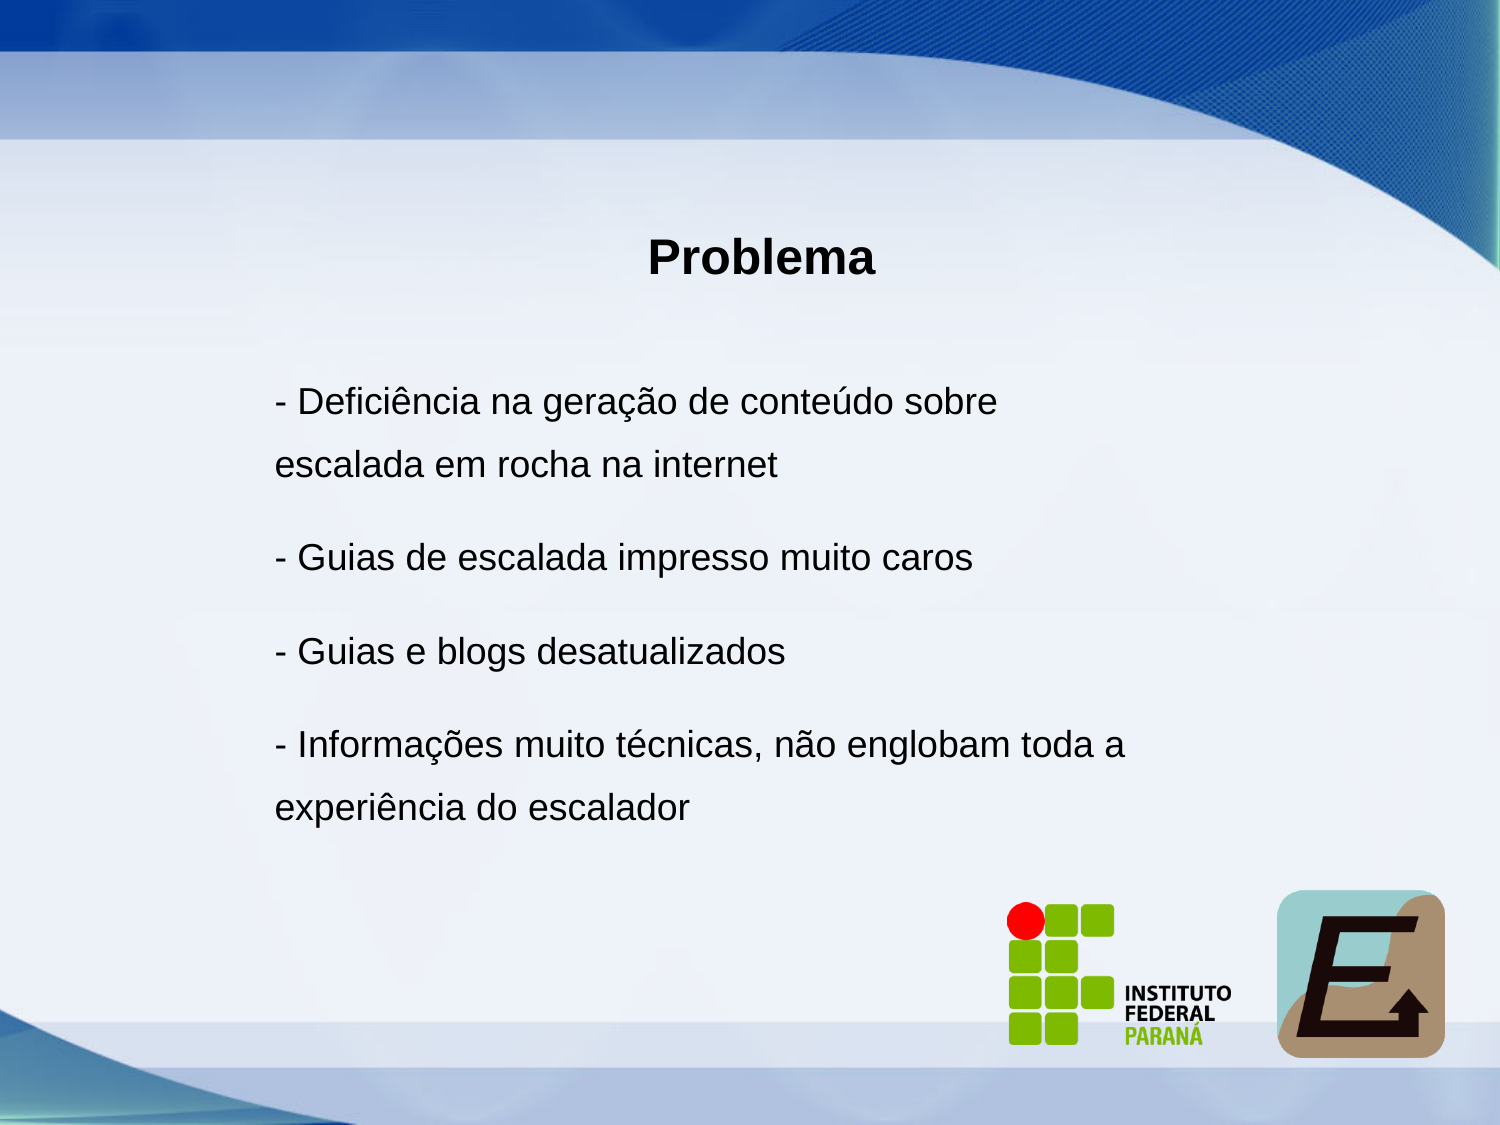

Problema
- Deficiência na geração de conteúdo sobre escalada em rocha na internet
- Guias de escalada impresso muito caros
- Guias e blogs desatualizados
- Informações muito técnicas, não englobam toda a experiência do escalador